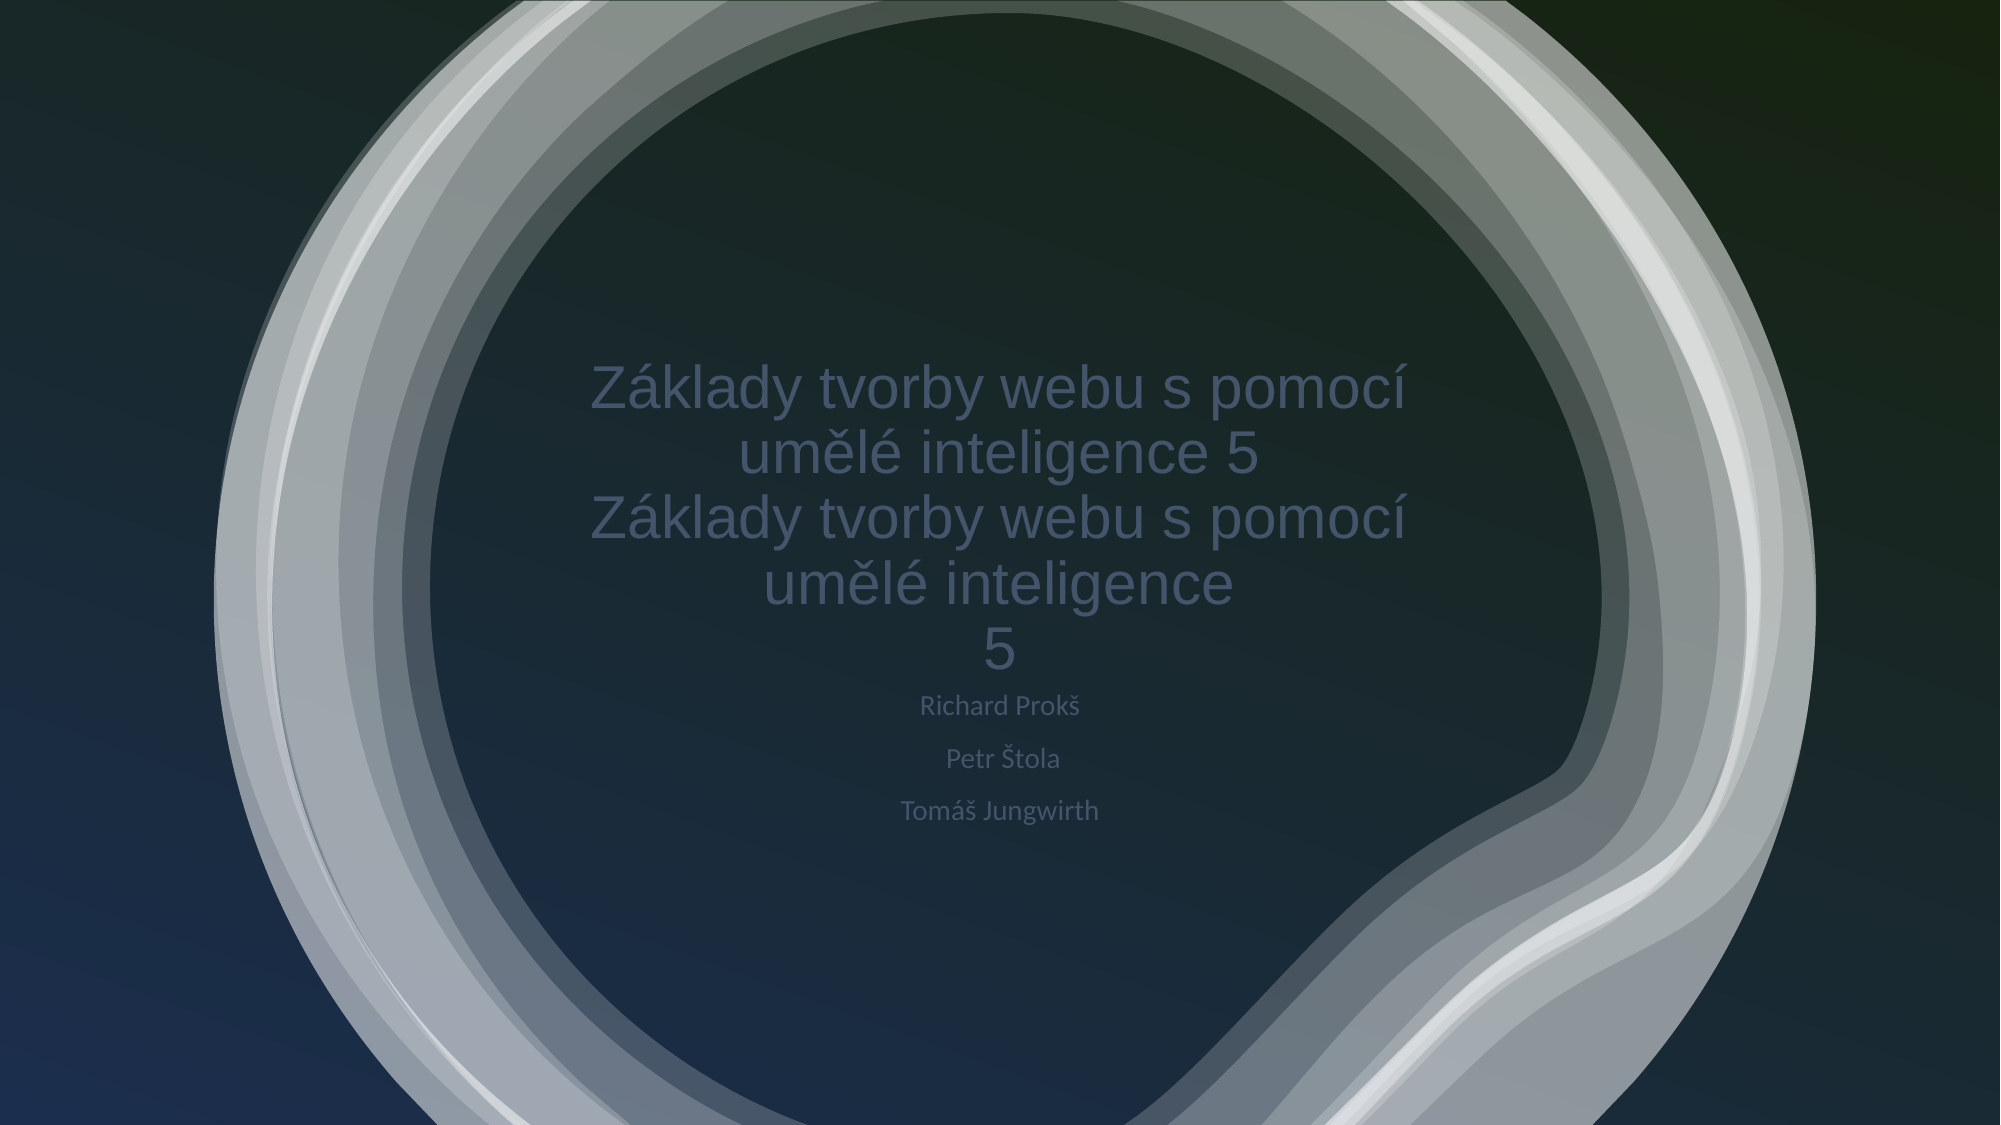

# Základy tvorby webu s pomocí umělé inteligence 5
Základy tvorby webu s pomocí umělé inteligence
5
Richard Prokš
 Petr Štola
Tomáš Jungwirth